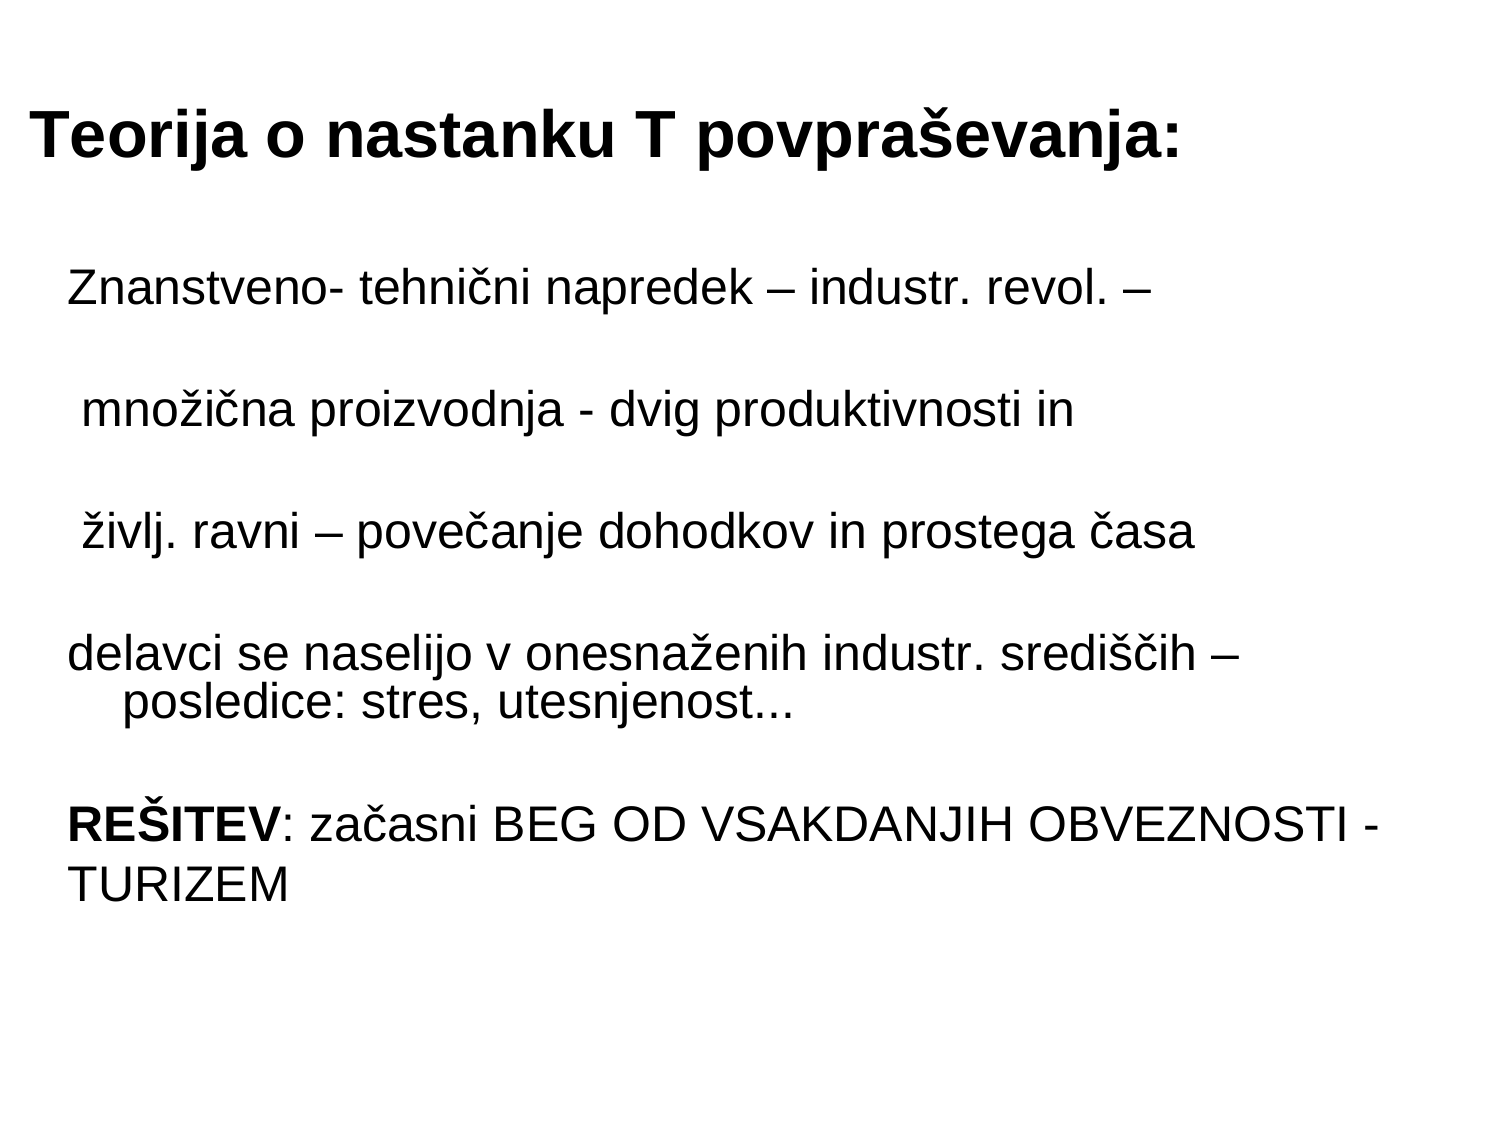

# Teorija o nastanku T povpraševanja:
Znanstveno- tehnični napredek – industr. revol. –
 množična proizvodnja - dvig produktivnosti in
 življ. ravni – povečanje dohodkov in prostega časa
delavci se naselijo v onesnaženih industr. središčih – posledice: stres, utesnjenost...
REŠITEV: začasni BEG OD VSAKDANJIH OBVEZNOSTI -
TURIZEM